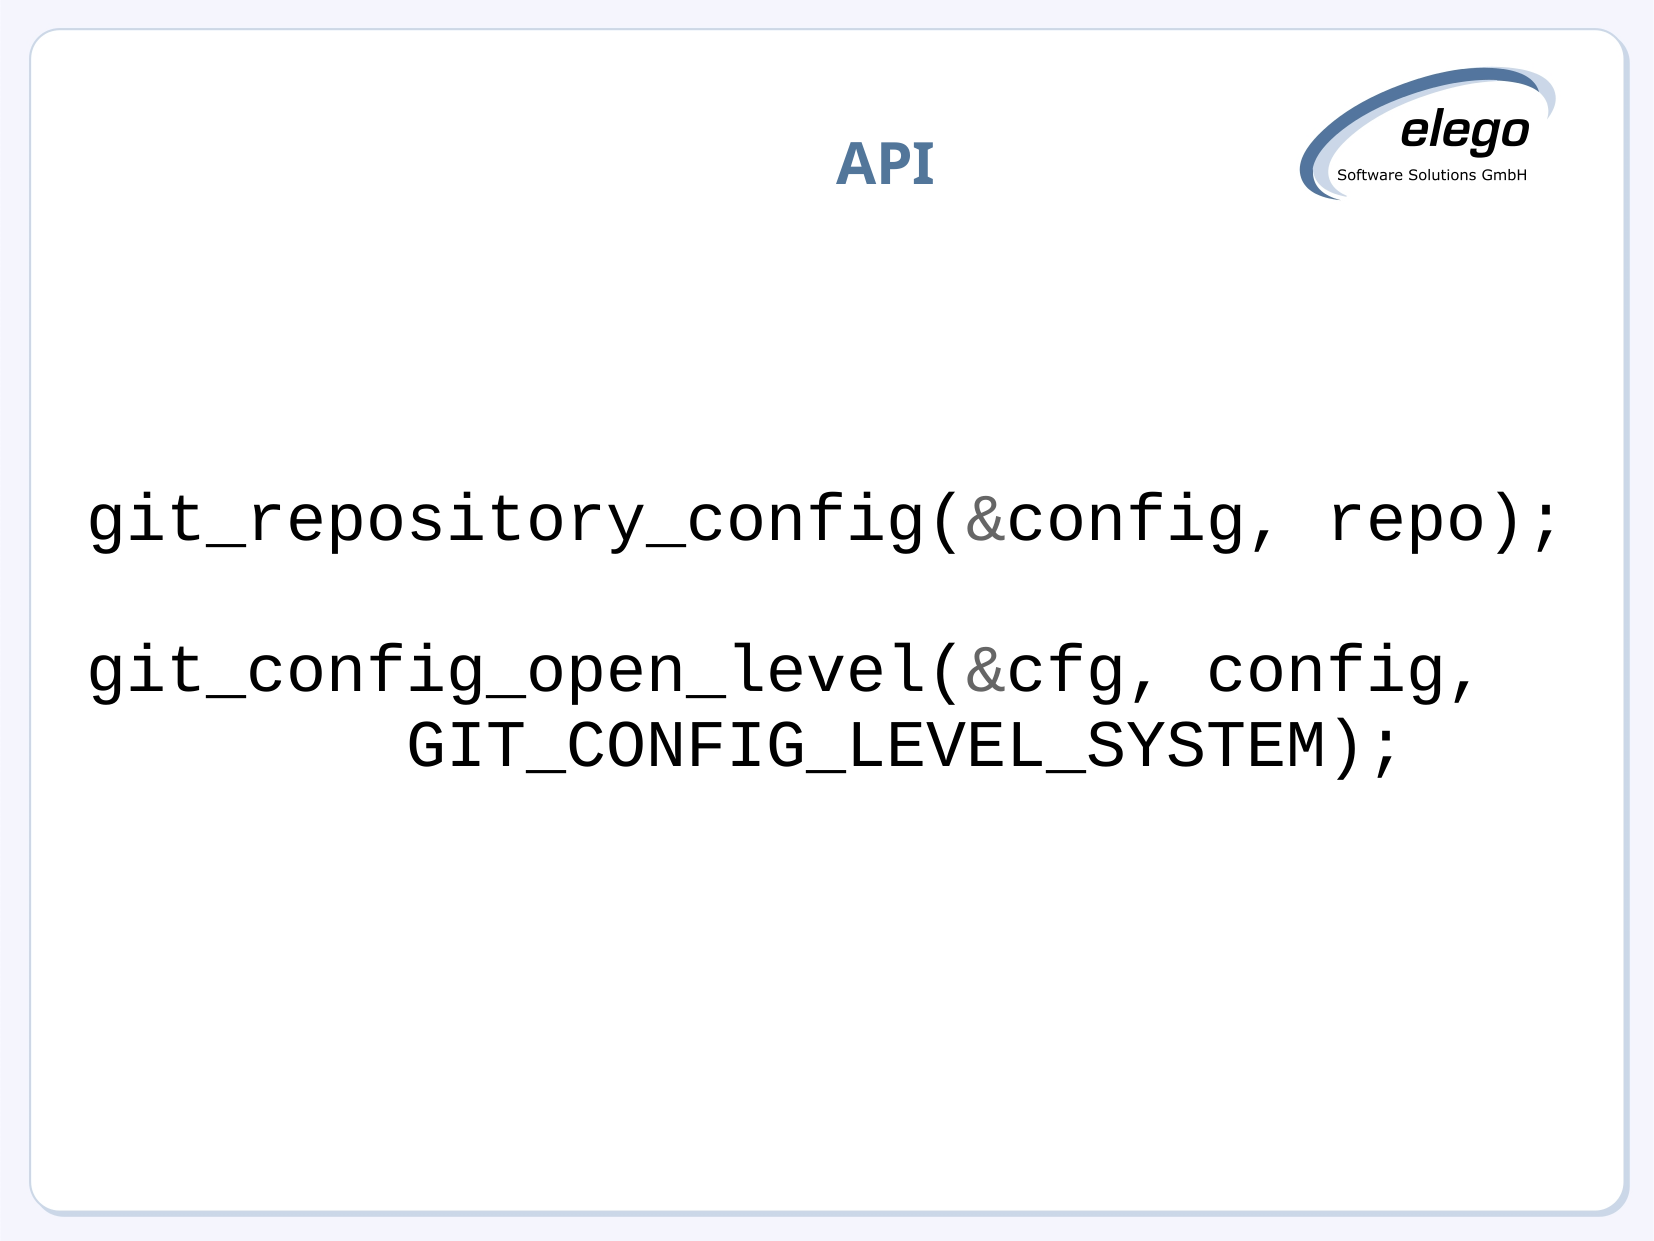

# API
git_repository_config(&config, repo);
git_config_open_level(&cfg, config,
 GIT_CONFIG_LEVEL_SYSTEM);